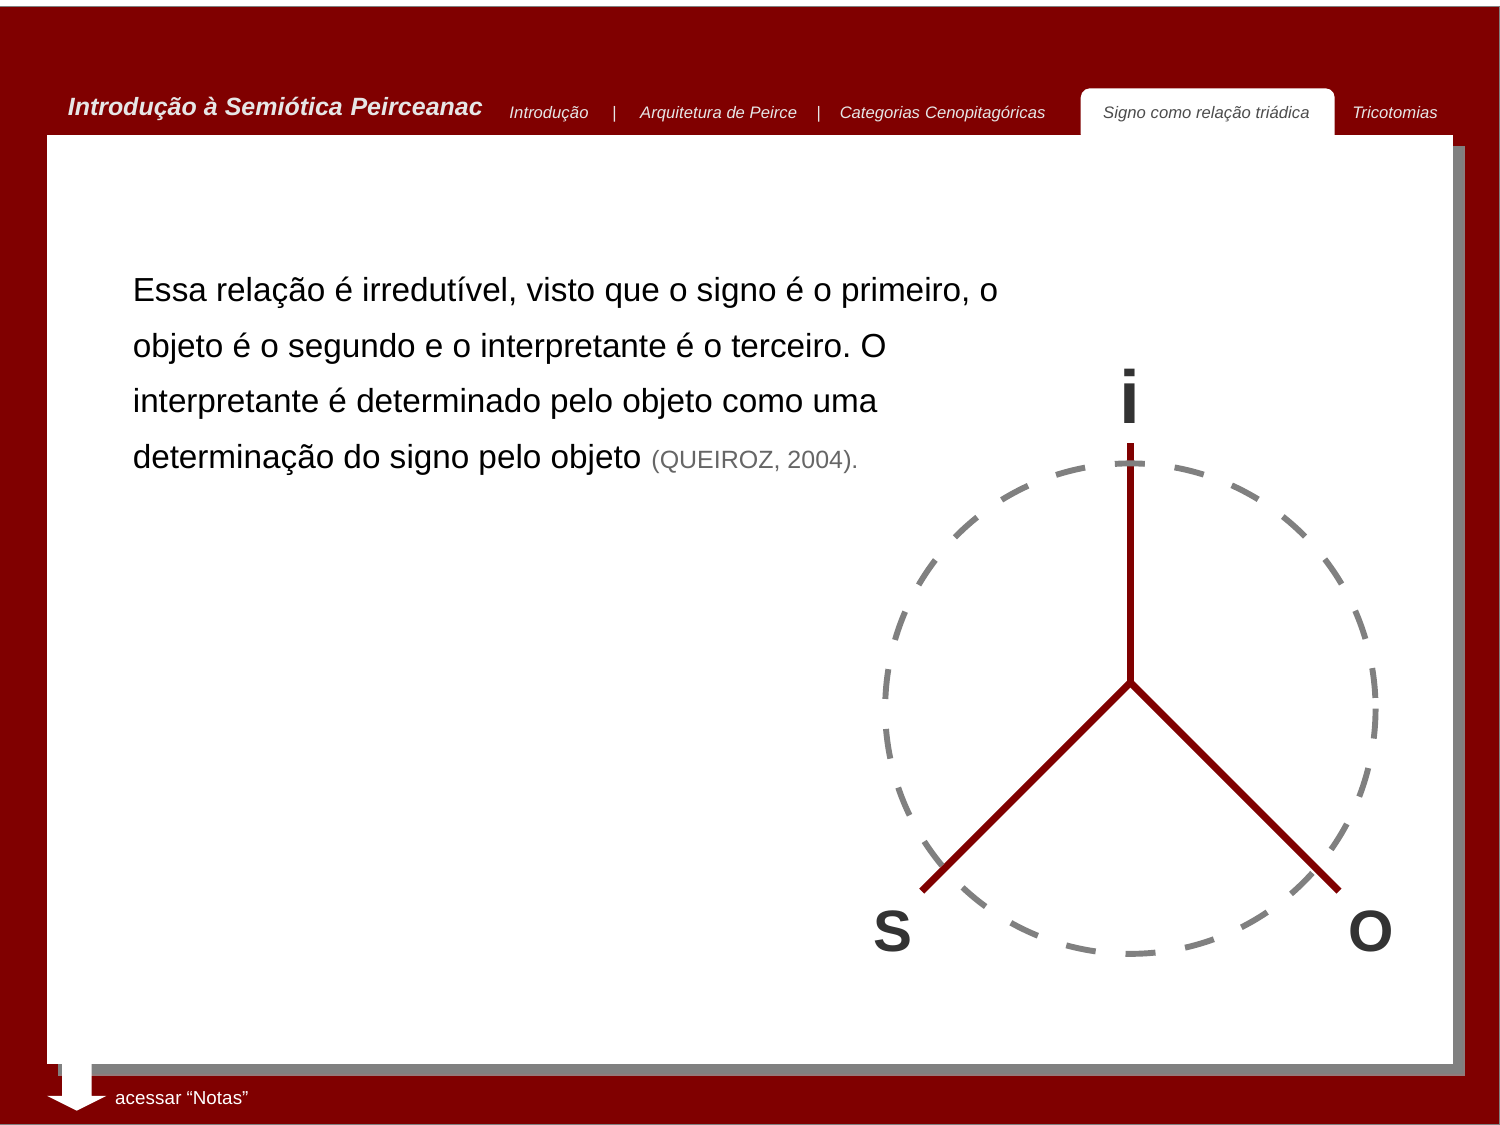

Essa relação é irredutível, visto que o signo é o primeiro, o objeto é o segundo e o interpretante é o terceiro. O interpretante é determinado pelo objeto como uma determinação do signo pelo objeto (QUEIROZ, 2004).
i
S
O
acessar “Notas”